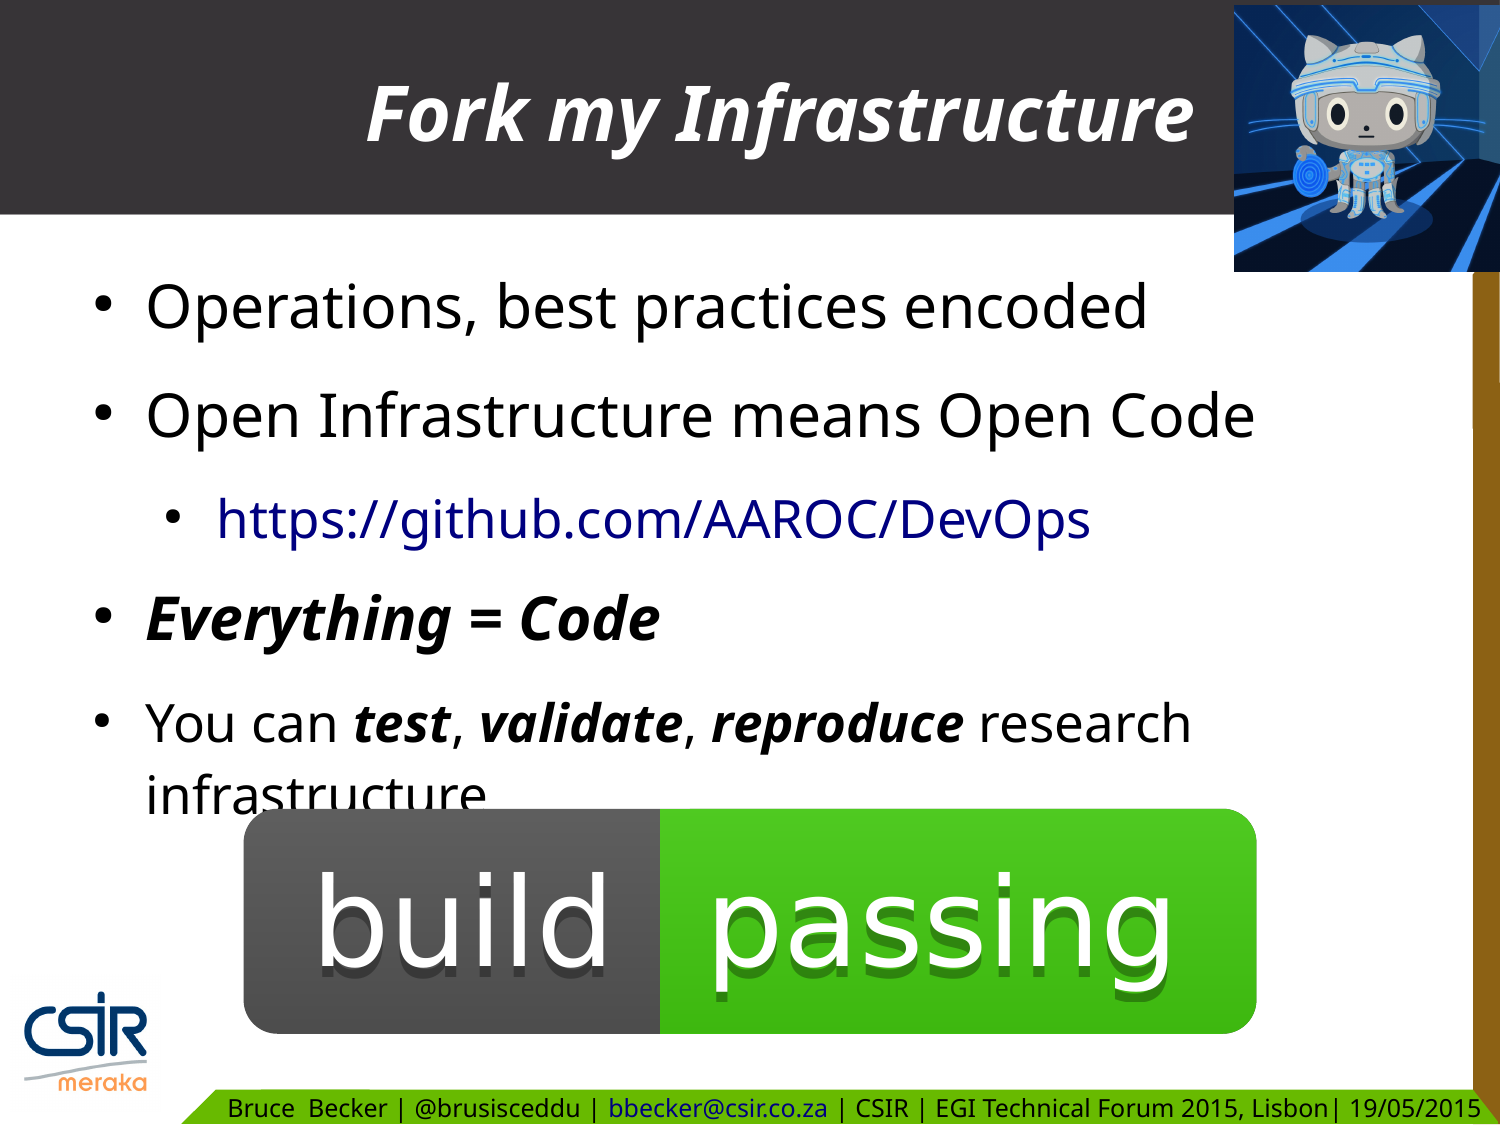

# Fork my Infrastructure
Operations, best practices encoded
Open Infrastructure means Open Code
https://github.com/AAROC/DevOps
Everything = Code
You can test, validate, reproduce research infrastructure